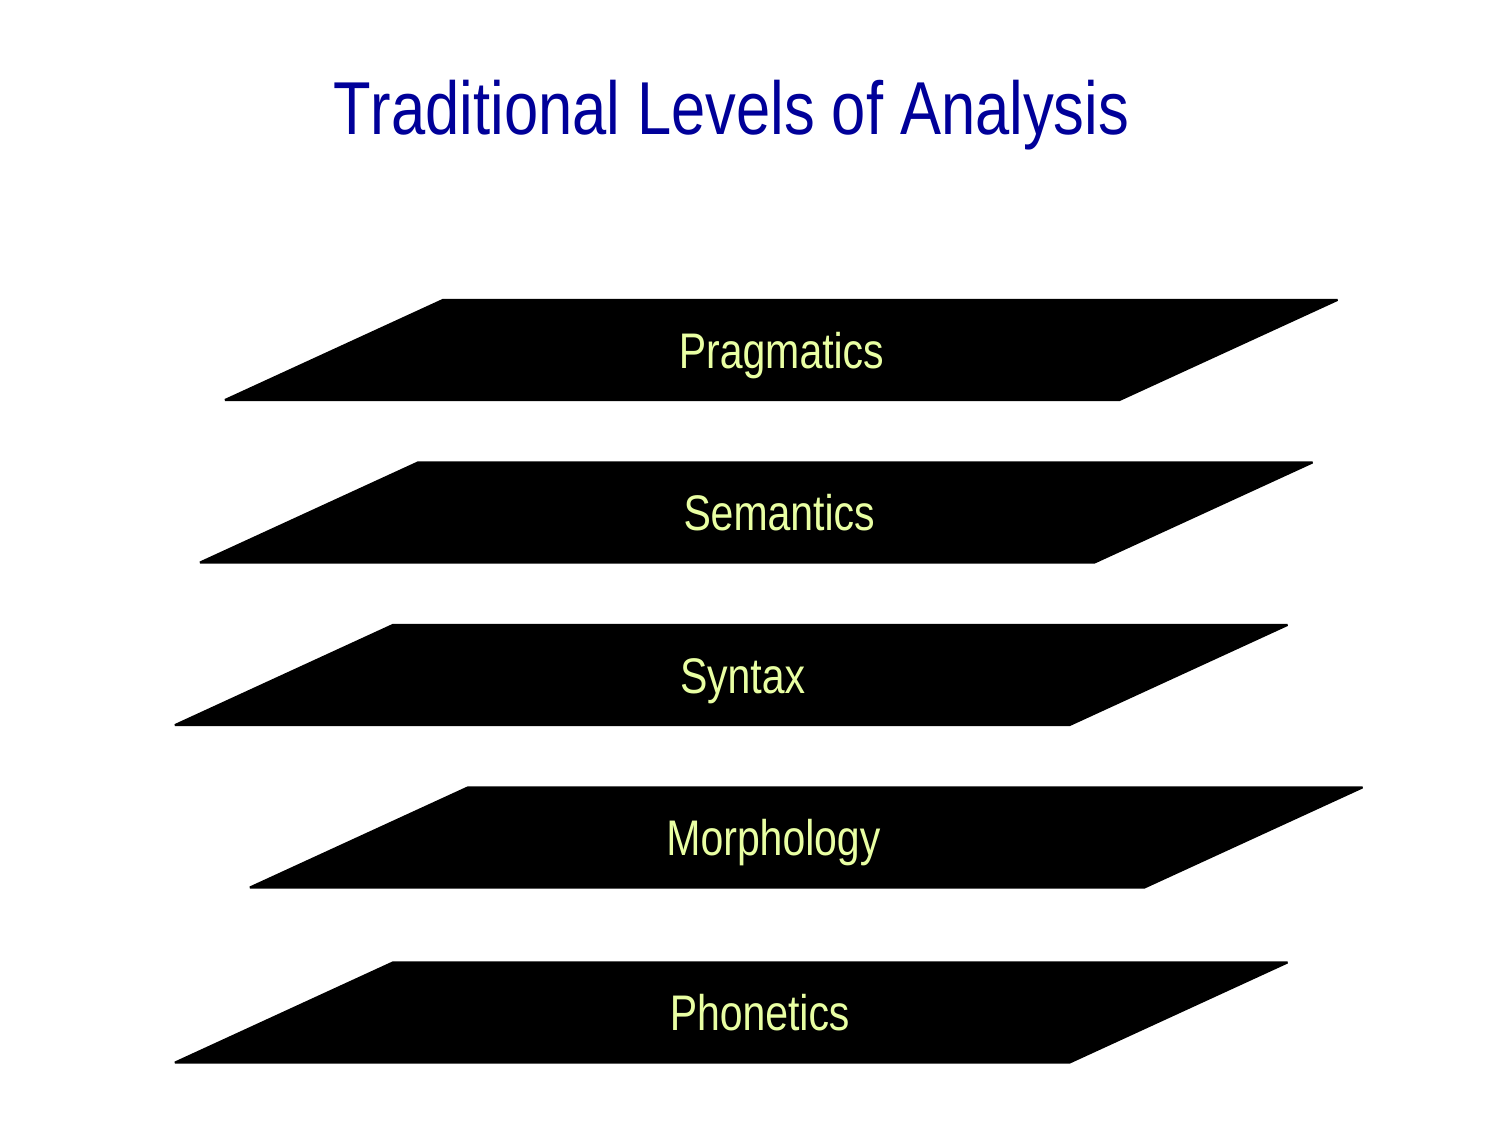

Traditional Levels of Analysis
Pragmatics
 Semantics
 Syntax
 Morphology
 Phonetics